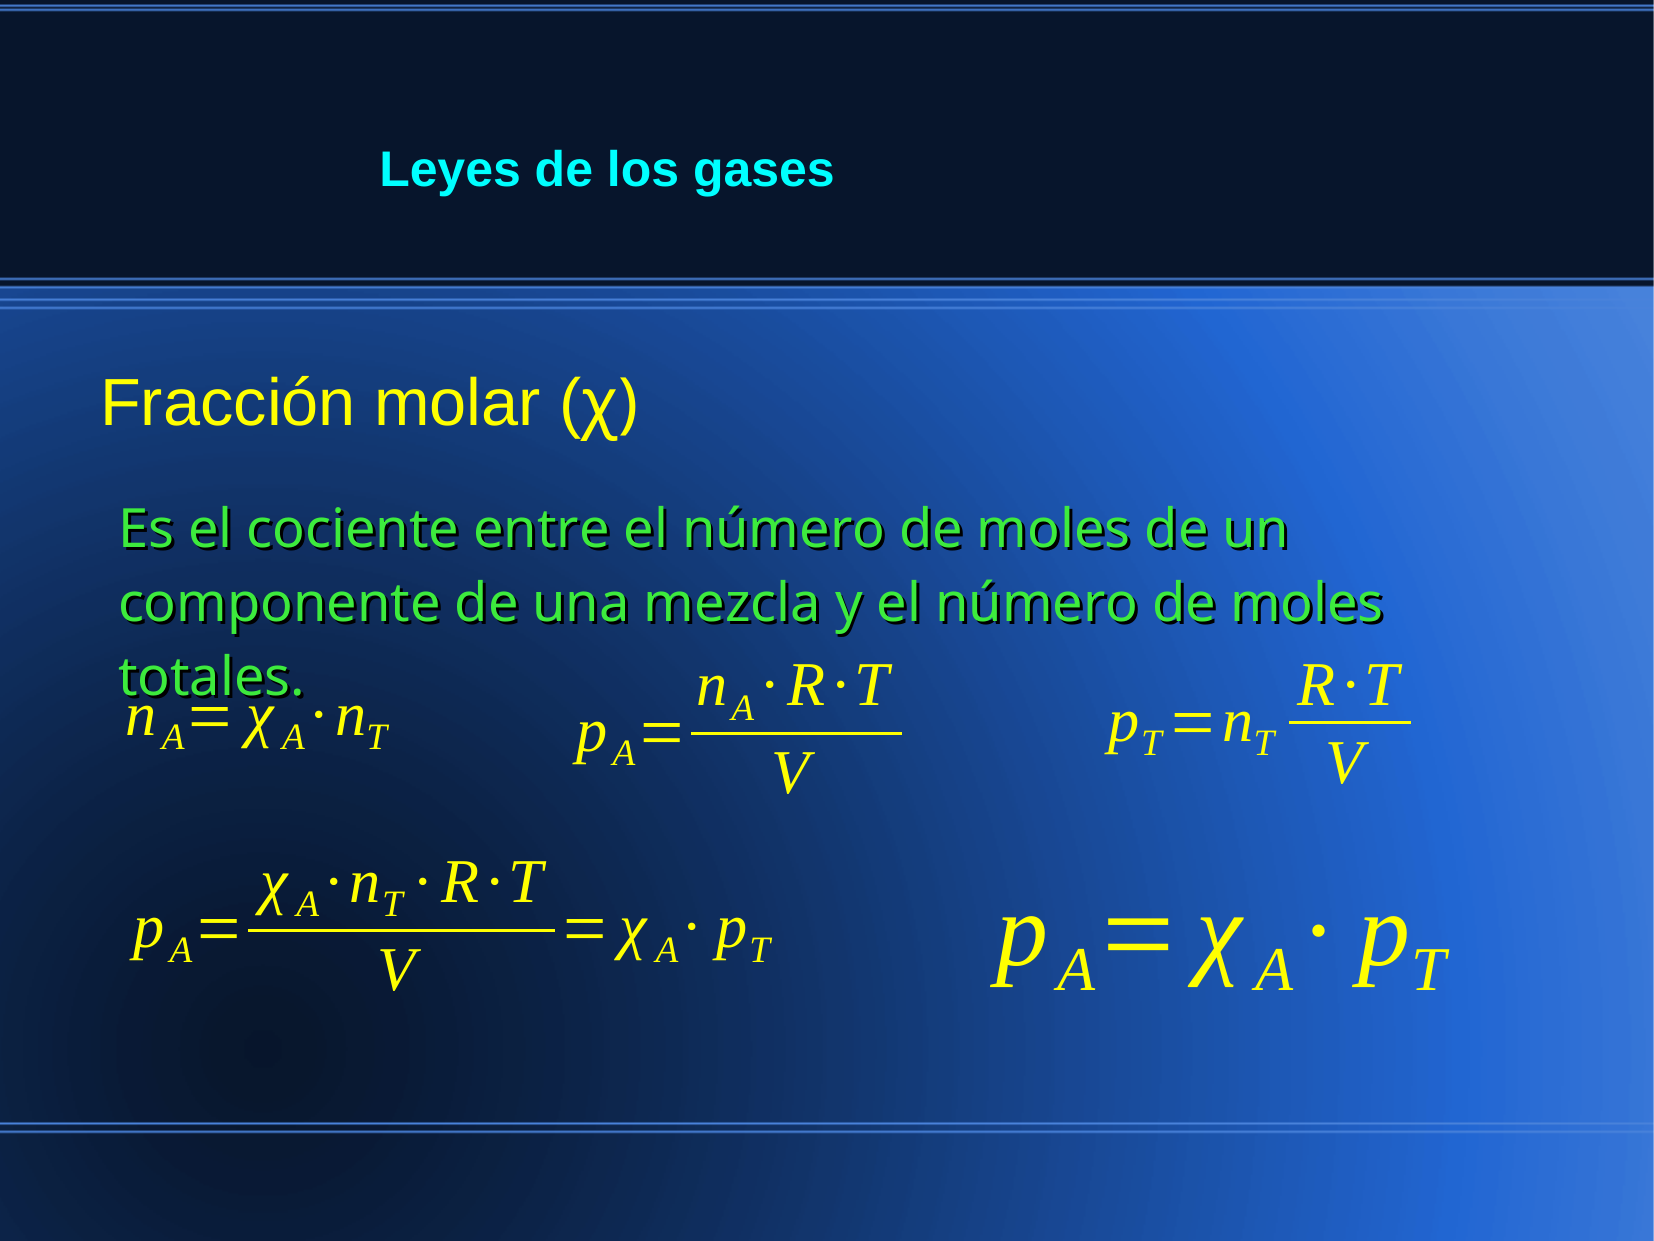

# Leyes de los gases
Fracción molar (χ)
Es el cociente entre el número de moles de un componente de una mezcla y el número de moles totales.